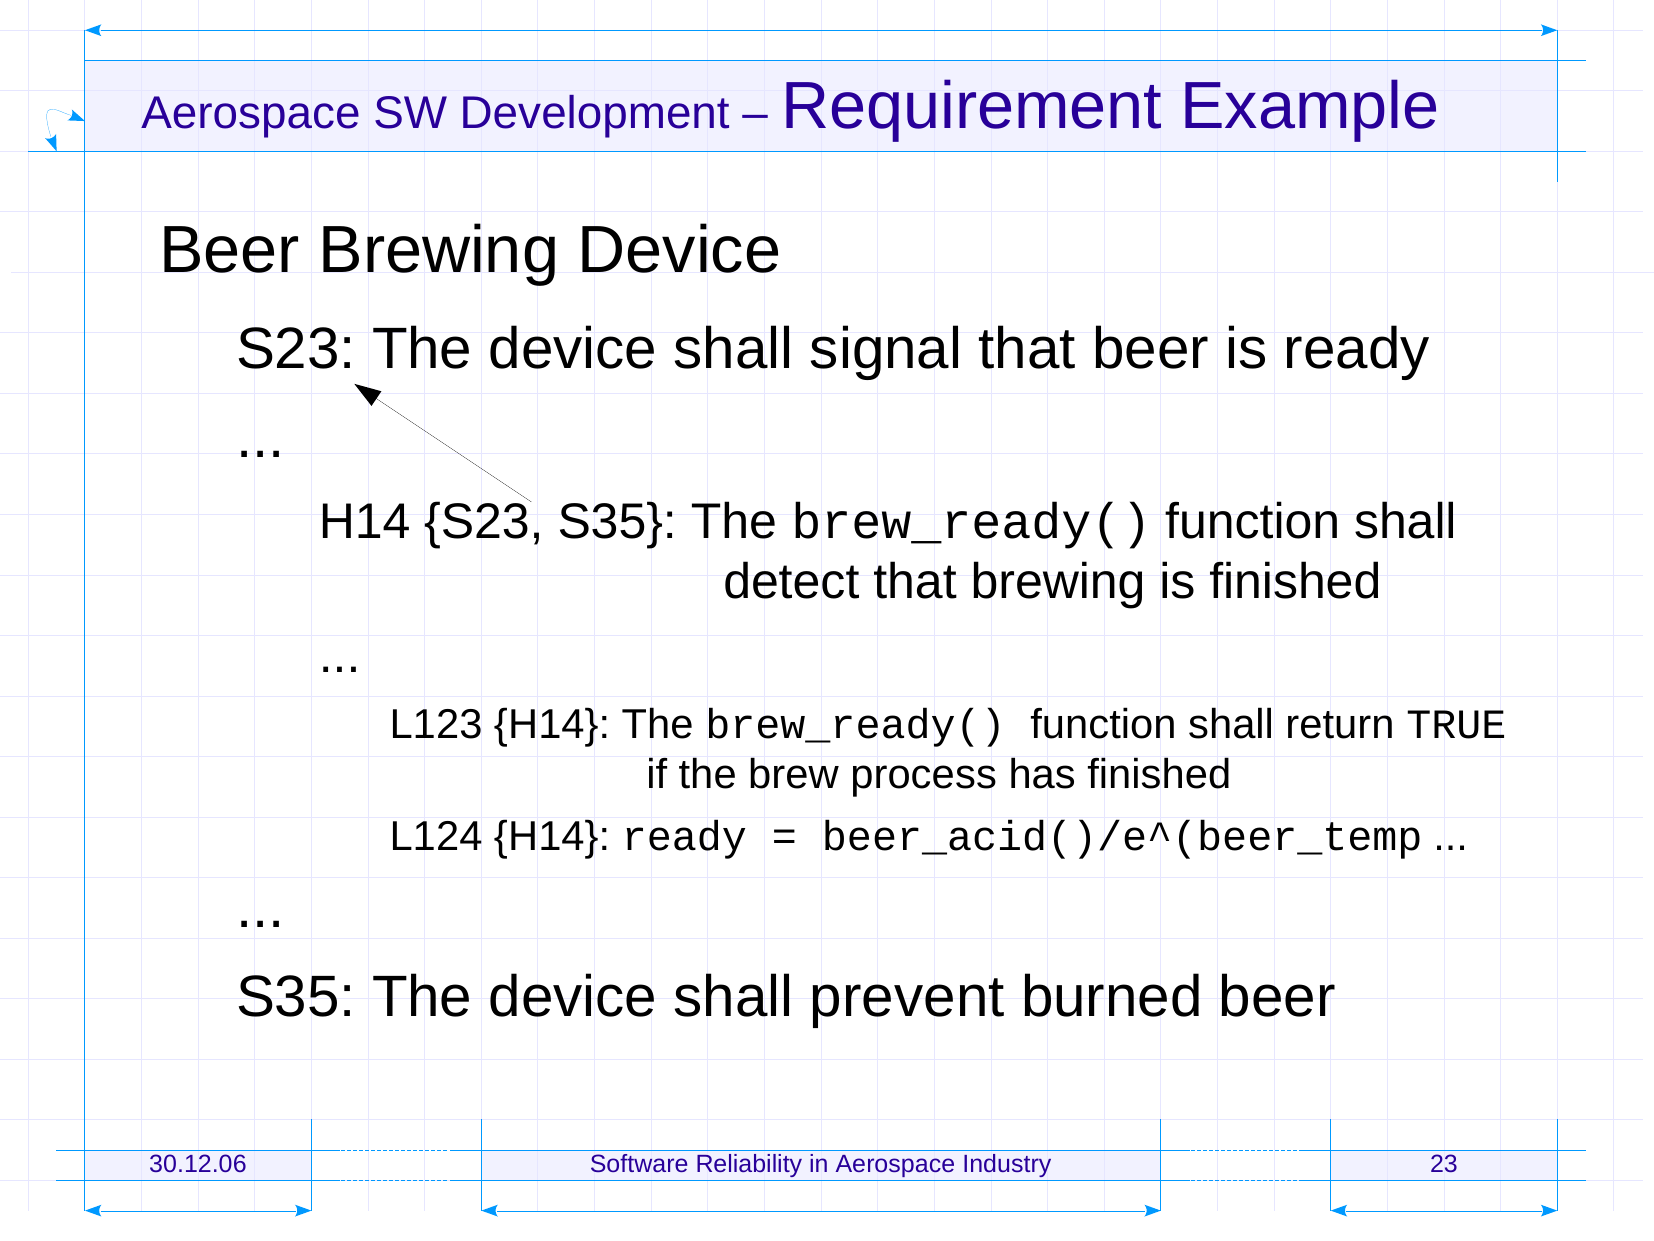

# Aerospace SW Development – Requirement Example
Beer Brewing Device
S23: The device shall signal that beer is ready
...
H14 {S23, S35}: The brew_ready() function shall
					detect that brewing is finished
...
L123 {H14}: The brew_ready() function shall return TRUE
			if the brew process has finished
L124 {H14}: ready = beer_acid()/e^(beer_temp ...
...
S35: The device shall prevent burned beer
30.12.06
Software Reliability in Aerospace Industry
23